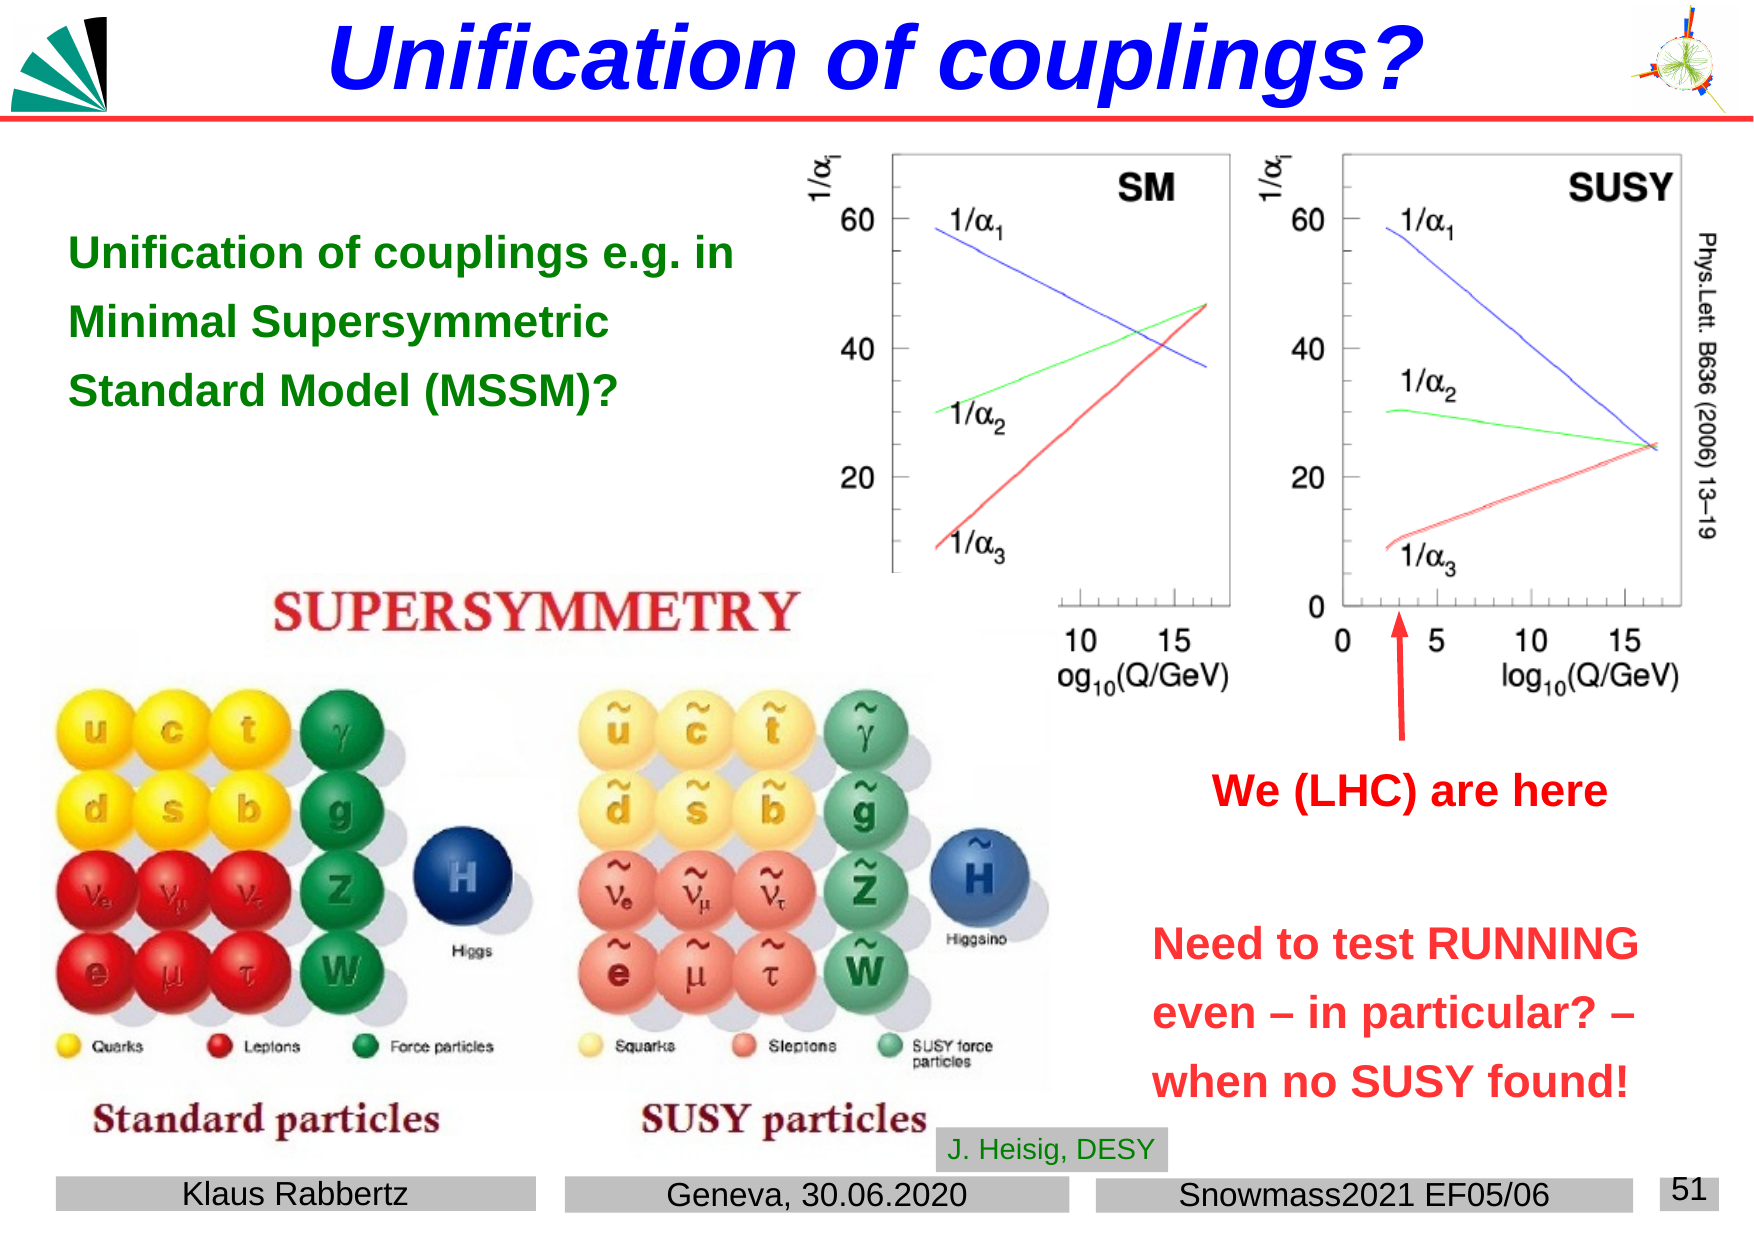

# Unification of couplings?
Unification of couplings e.g. in
Minimal Supersymmetric
Standard Model (MSSM)?
We (LHC) are here
Need to test RUNNING
even – in particular? –
when no SUSY found!
J. Heisig, DESY